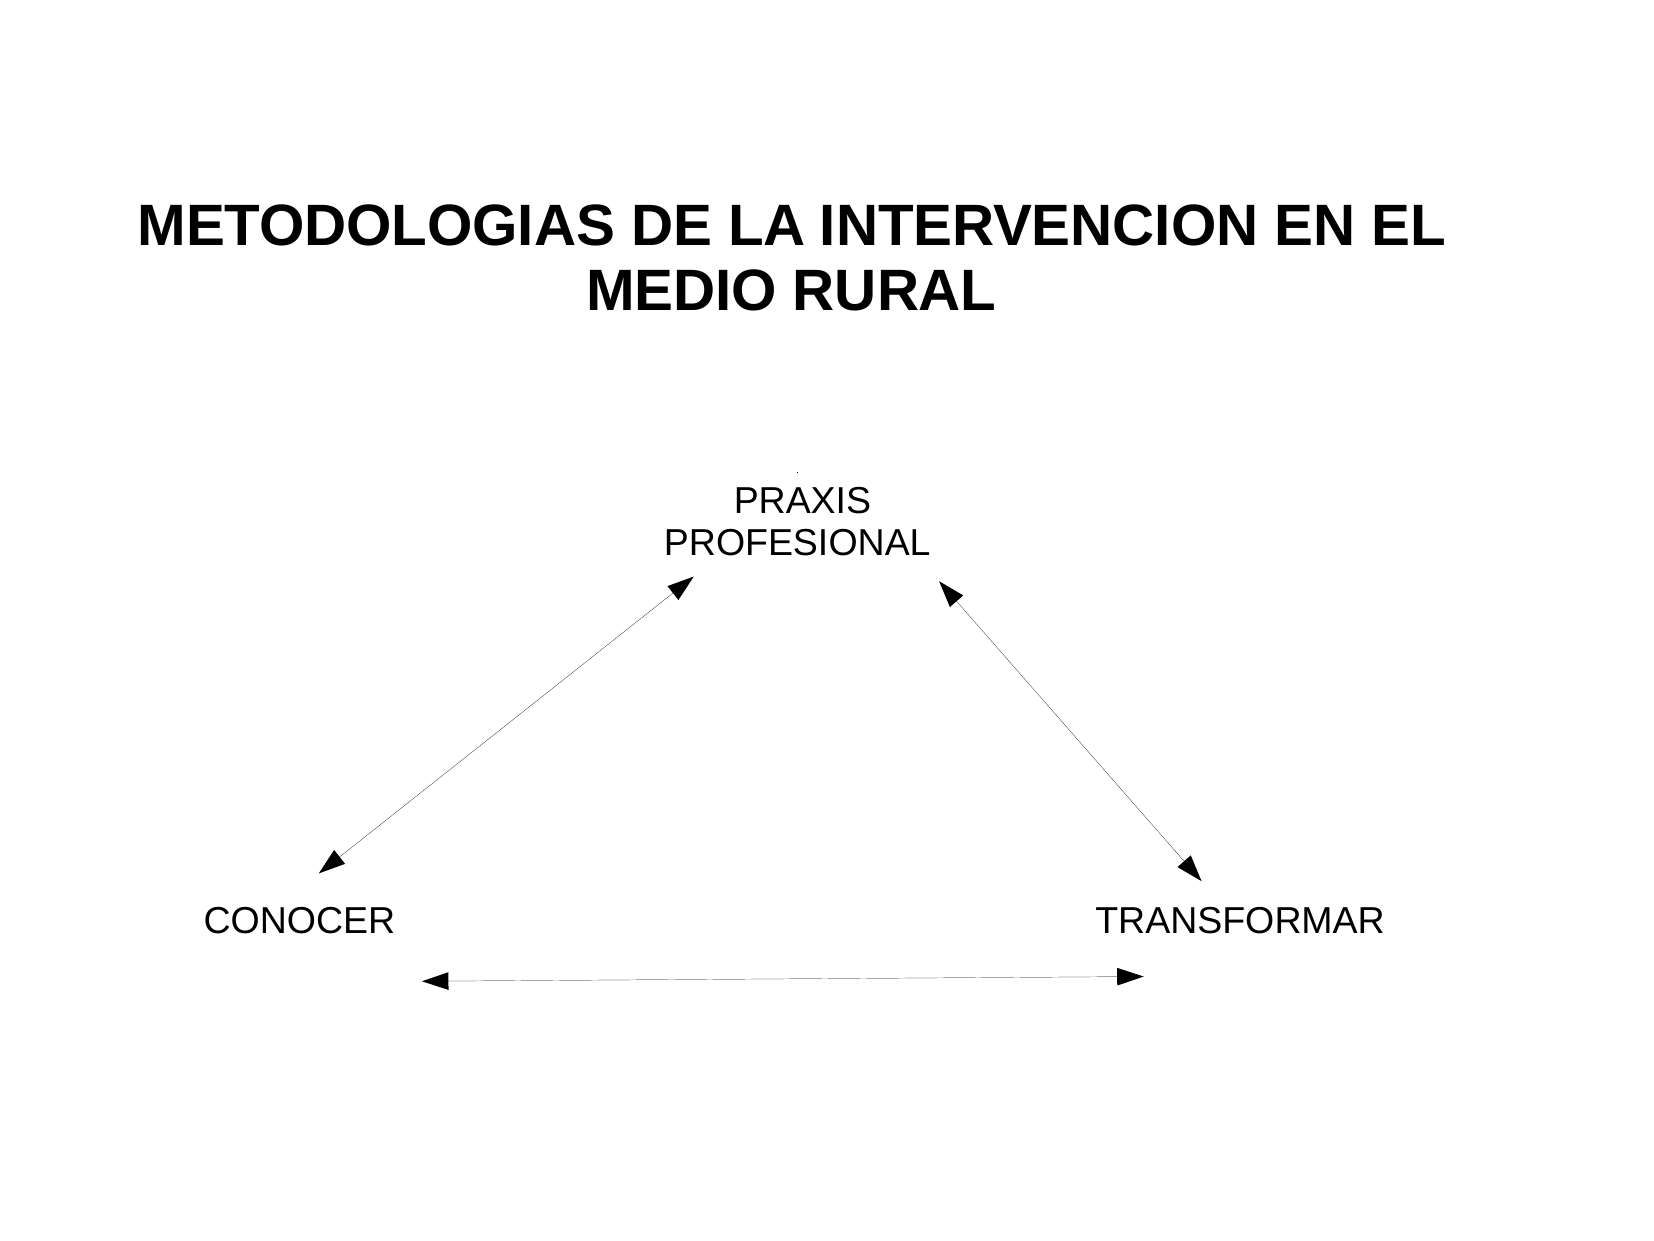

# METODOLOGIAS DE LA INTERVENCION EN EL MEDIO RURAL
 PRAXIS
PROFESIONAL
CONOCER TRANSFORMAR